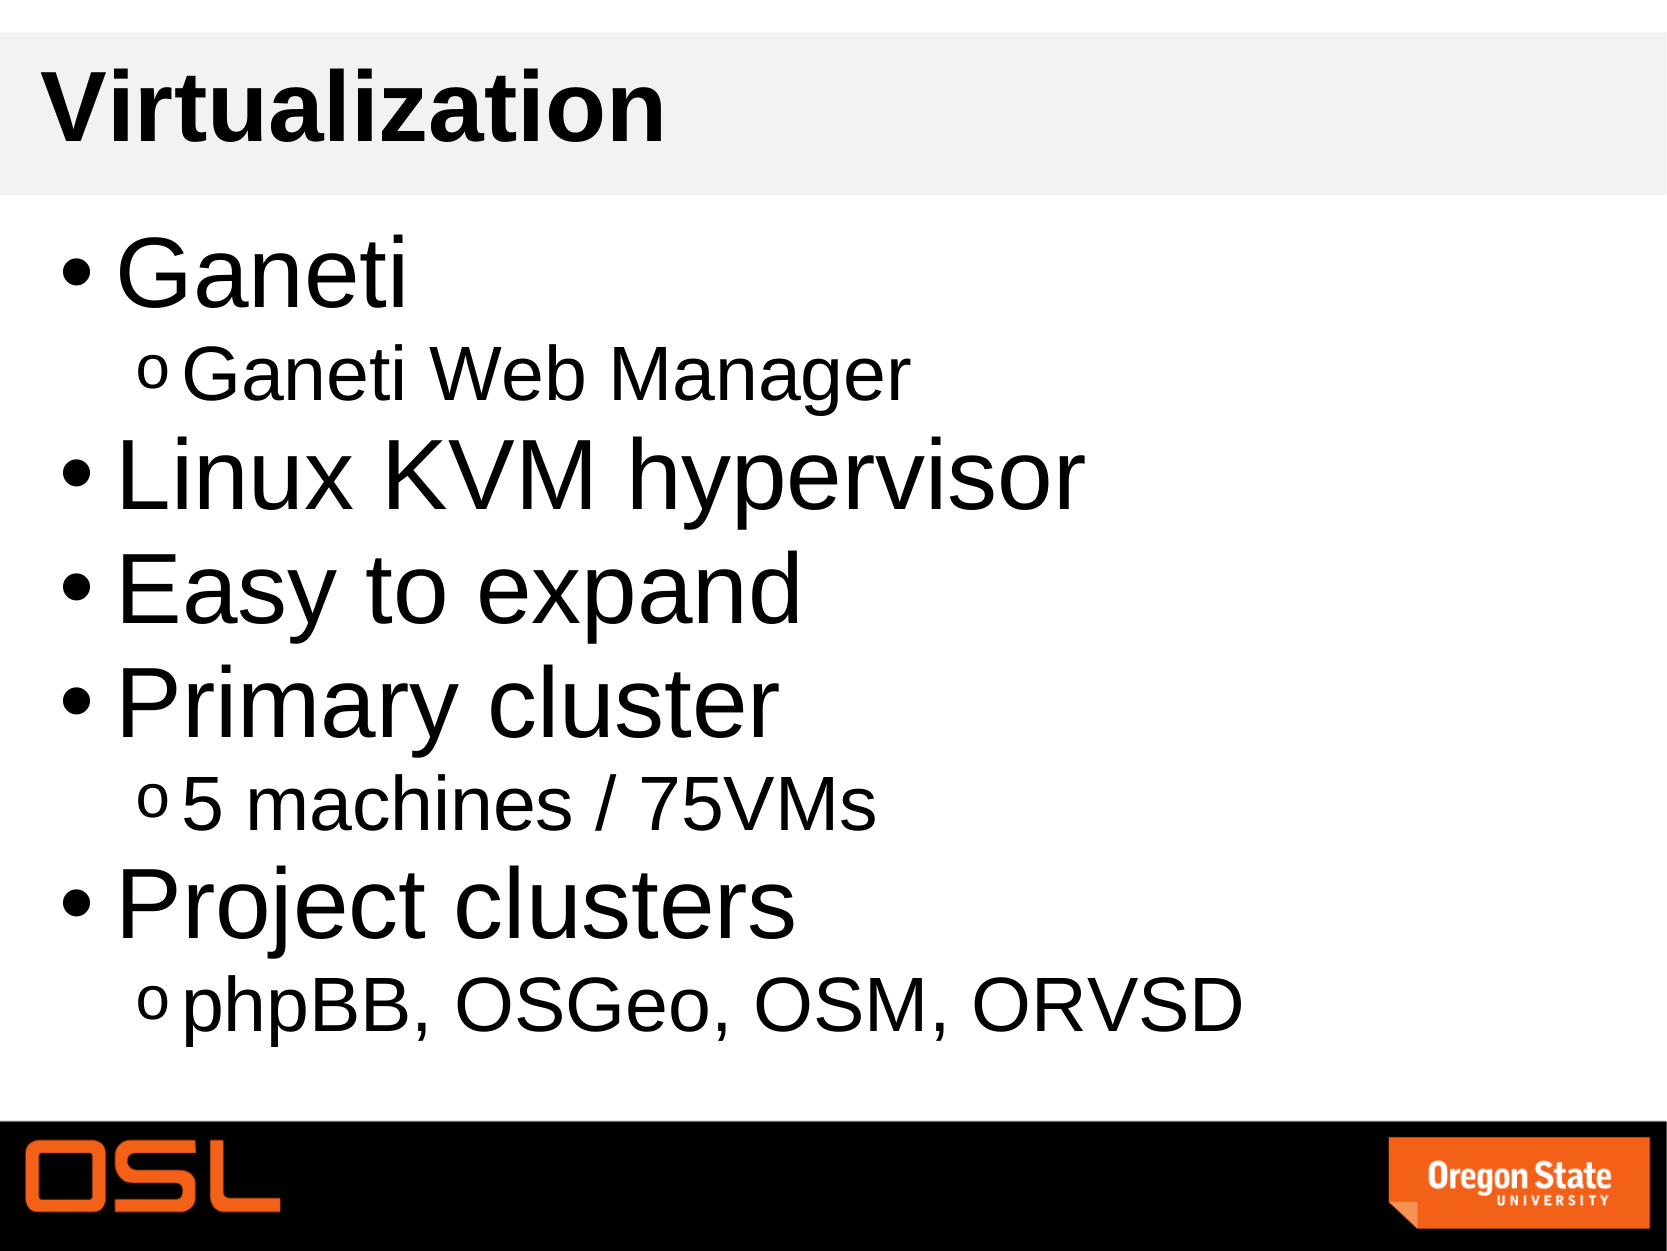

# Virtualization
Ganeti
Ganeti Web Manager
Linux KVM hypervisor
Easy to expand
Primary cluster
5 machines / 75VMs
Project clusters
phpBB, OSGeo, OSM, ORVSD